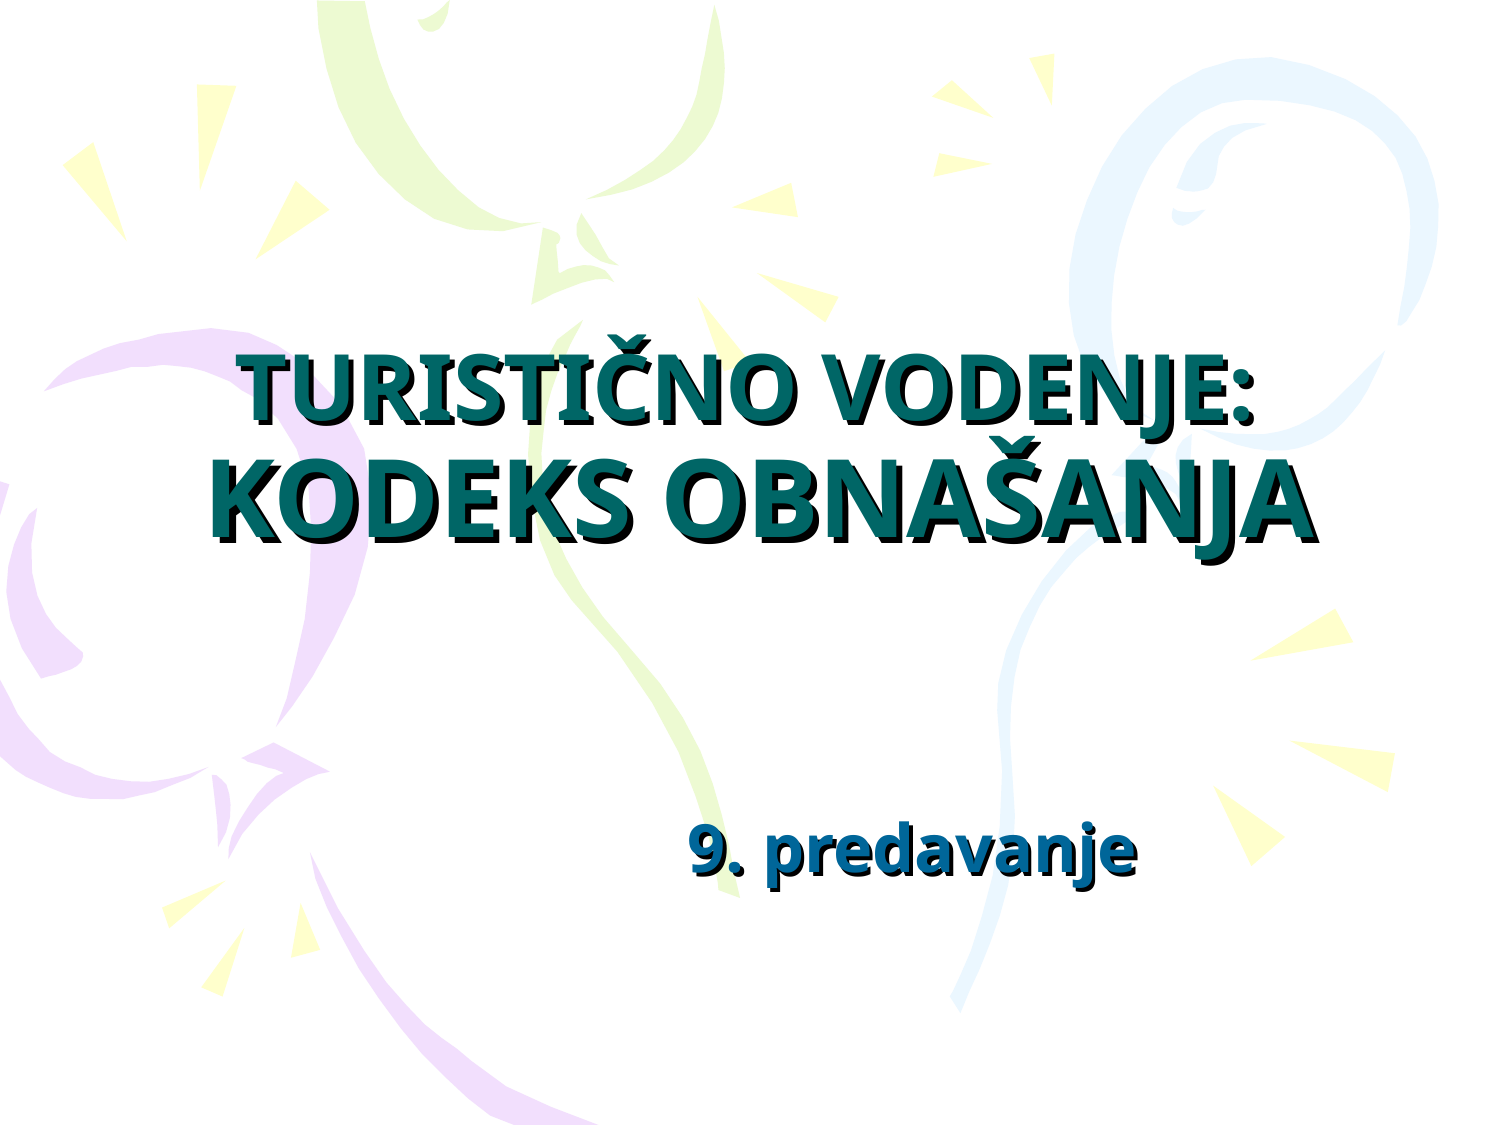

# TURISTIČNO VODENJE: KODEKS OBNAŠANJA
9. predavanje